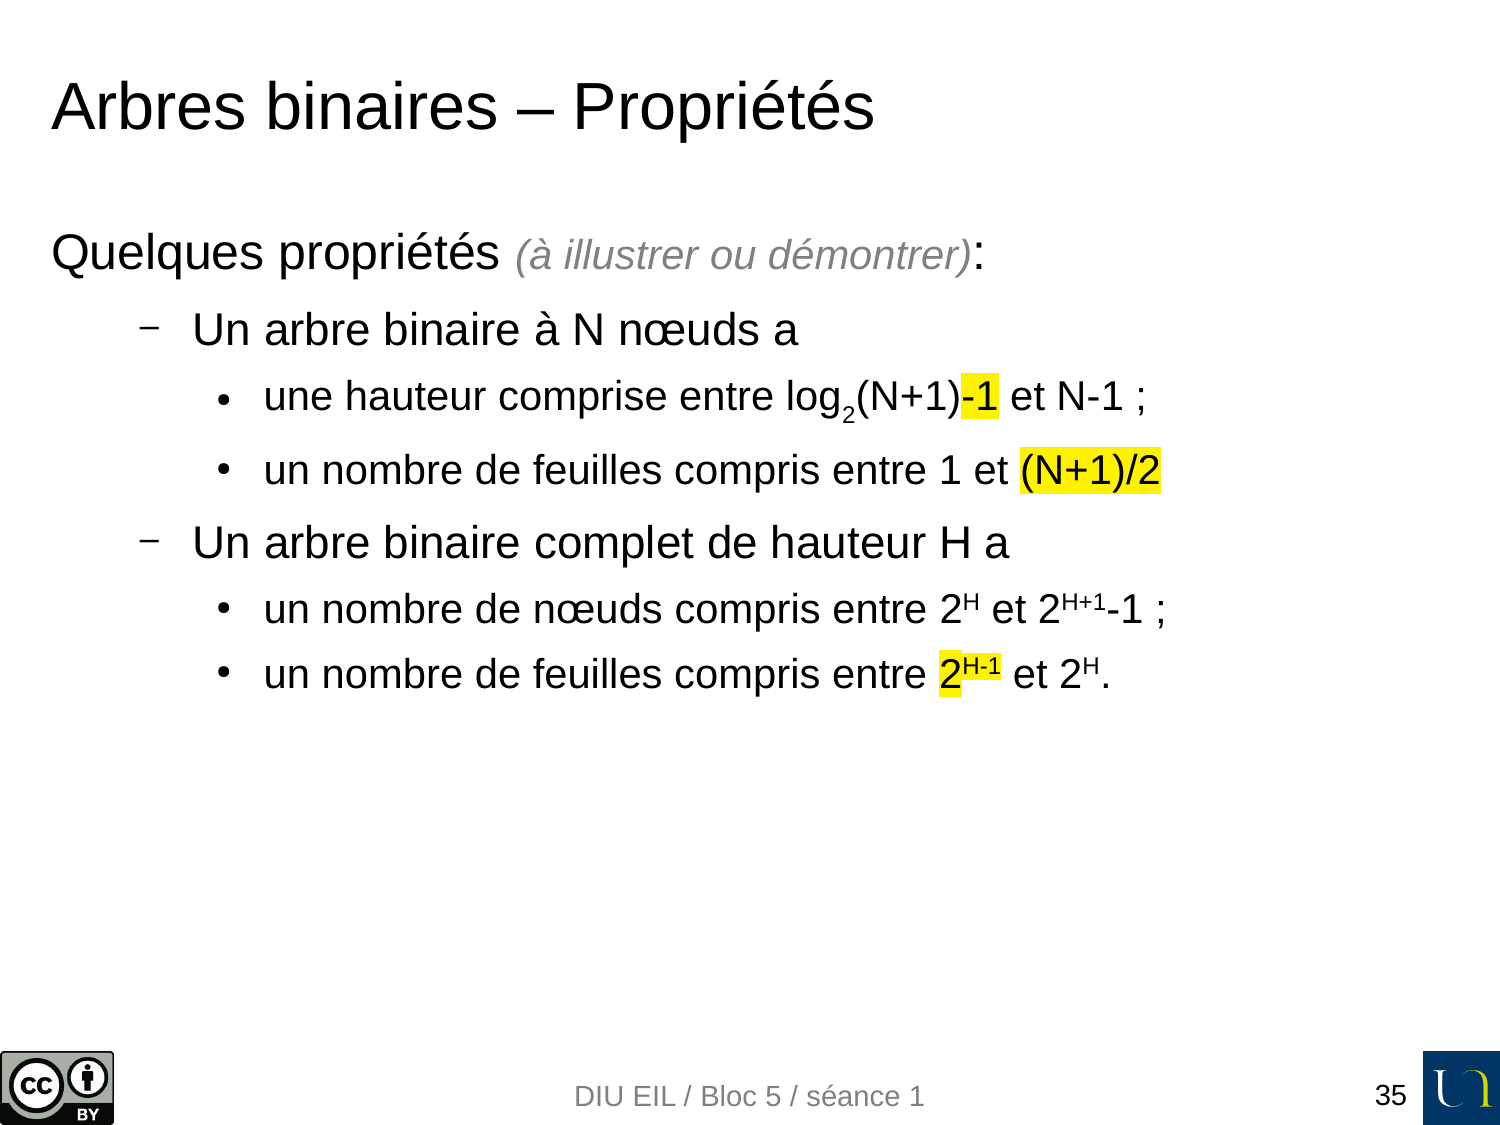

# Arbres binaires – Propriétés
Quelques propriétés (à illustrer ou démontrer):
Un arbre binaire à N nœuds a
une hauteur comprise entre log2(N+1)-1 et N-1 ;
un nombre de feuilles compris entre 1 et (N+1)/2
Un arbre binaire complet de hauteur H a
un nombre de nœuds compris entre 2H et 2H+1-1 ;
un nombre de feuilles compris entre 2H-1 et 2H.
35